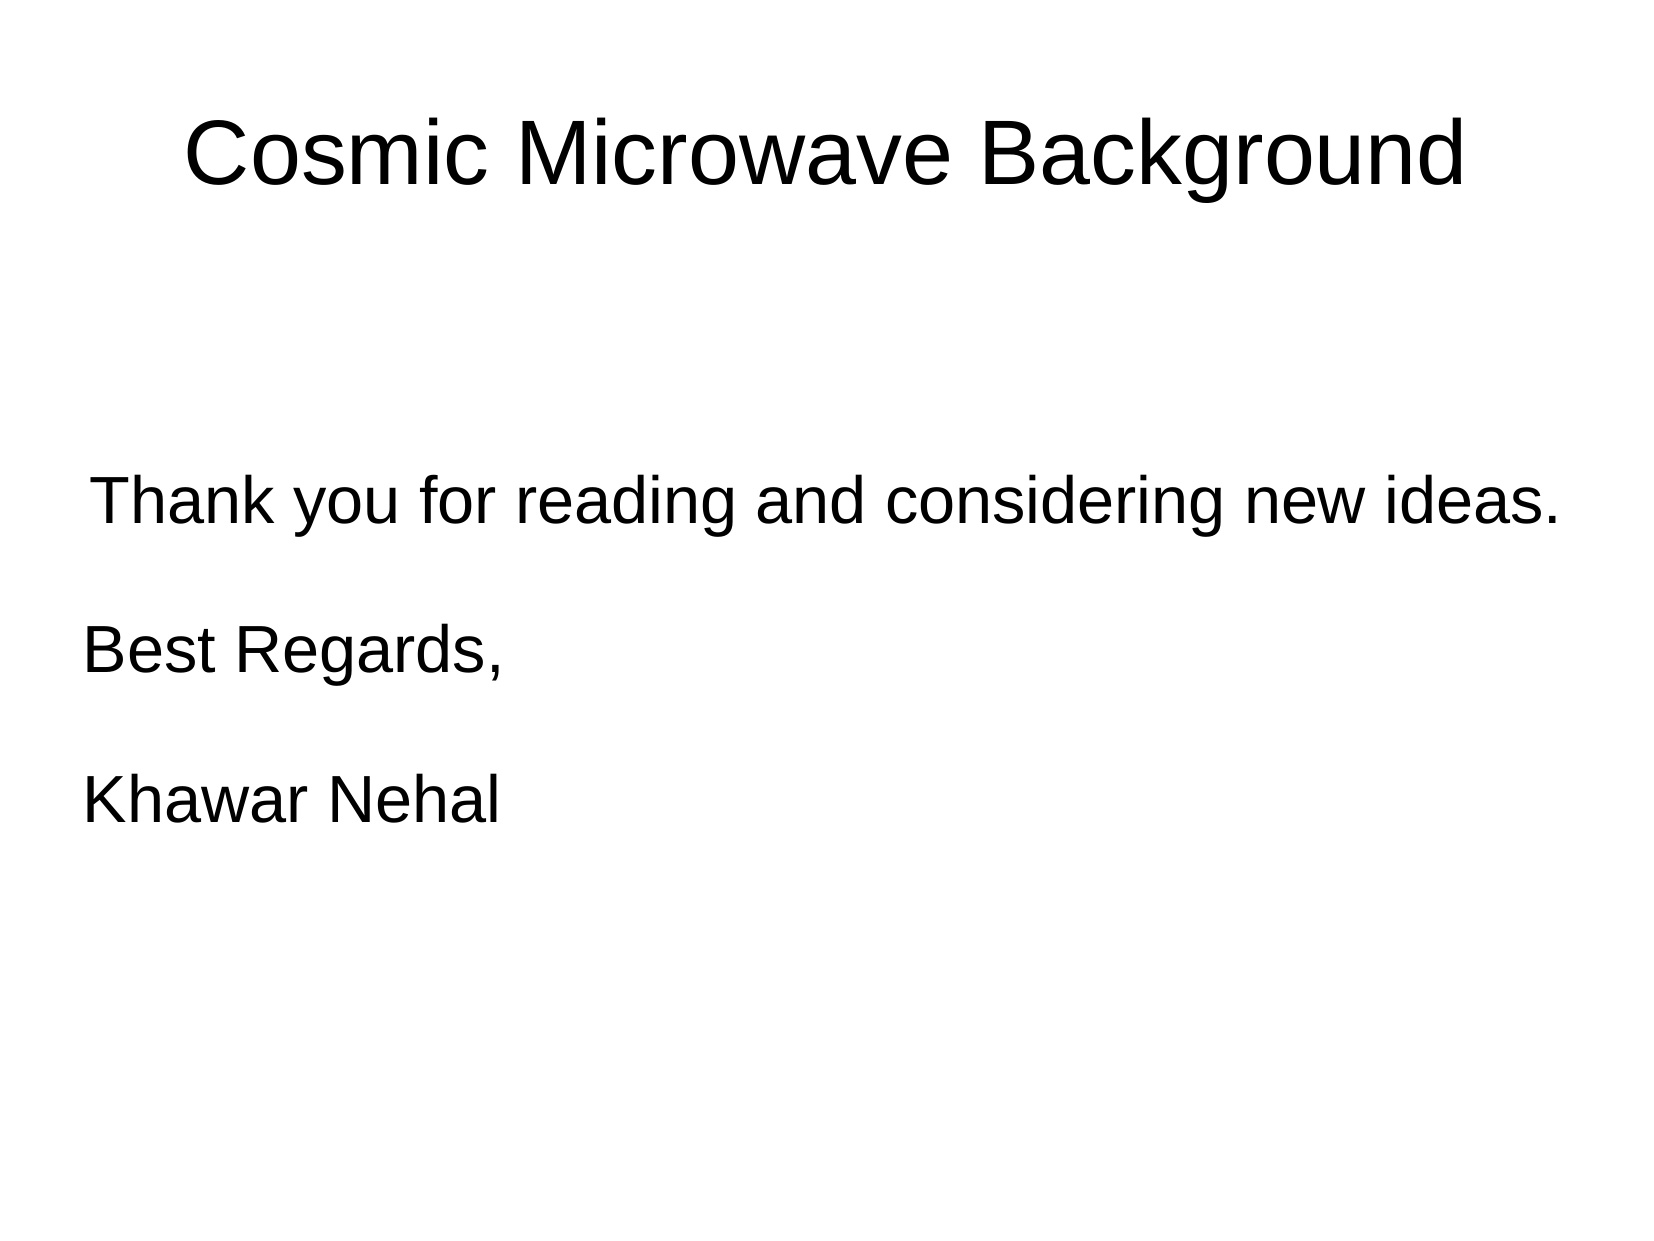

# Cosmic Microwave Background
Thank you for reading and considering new ideas.
Best Regards,
Khawar Nehal